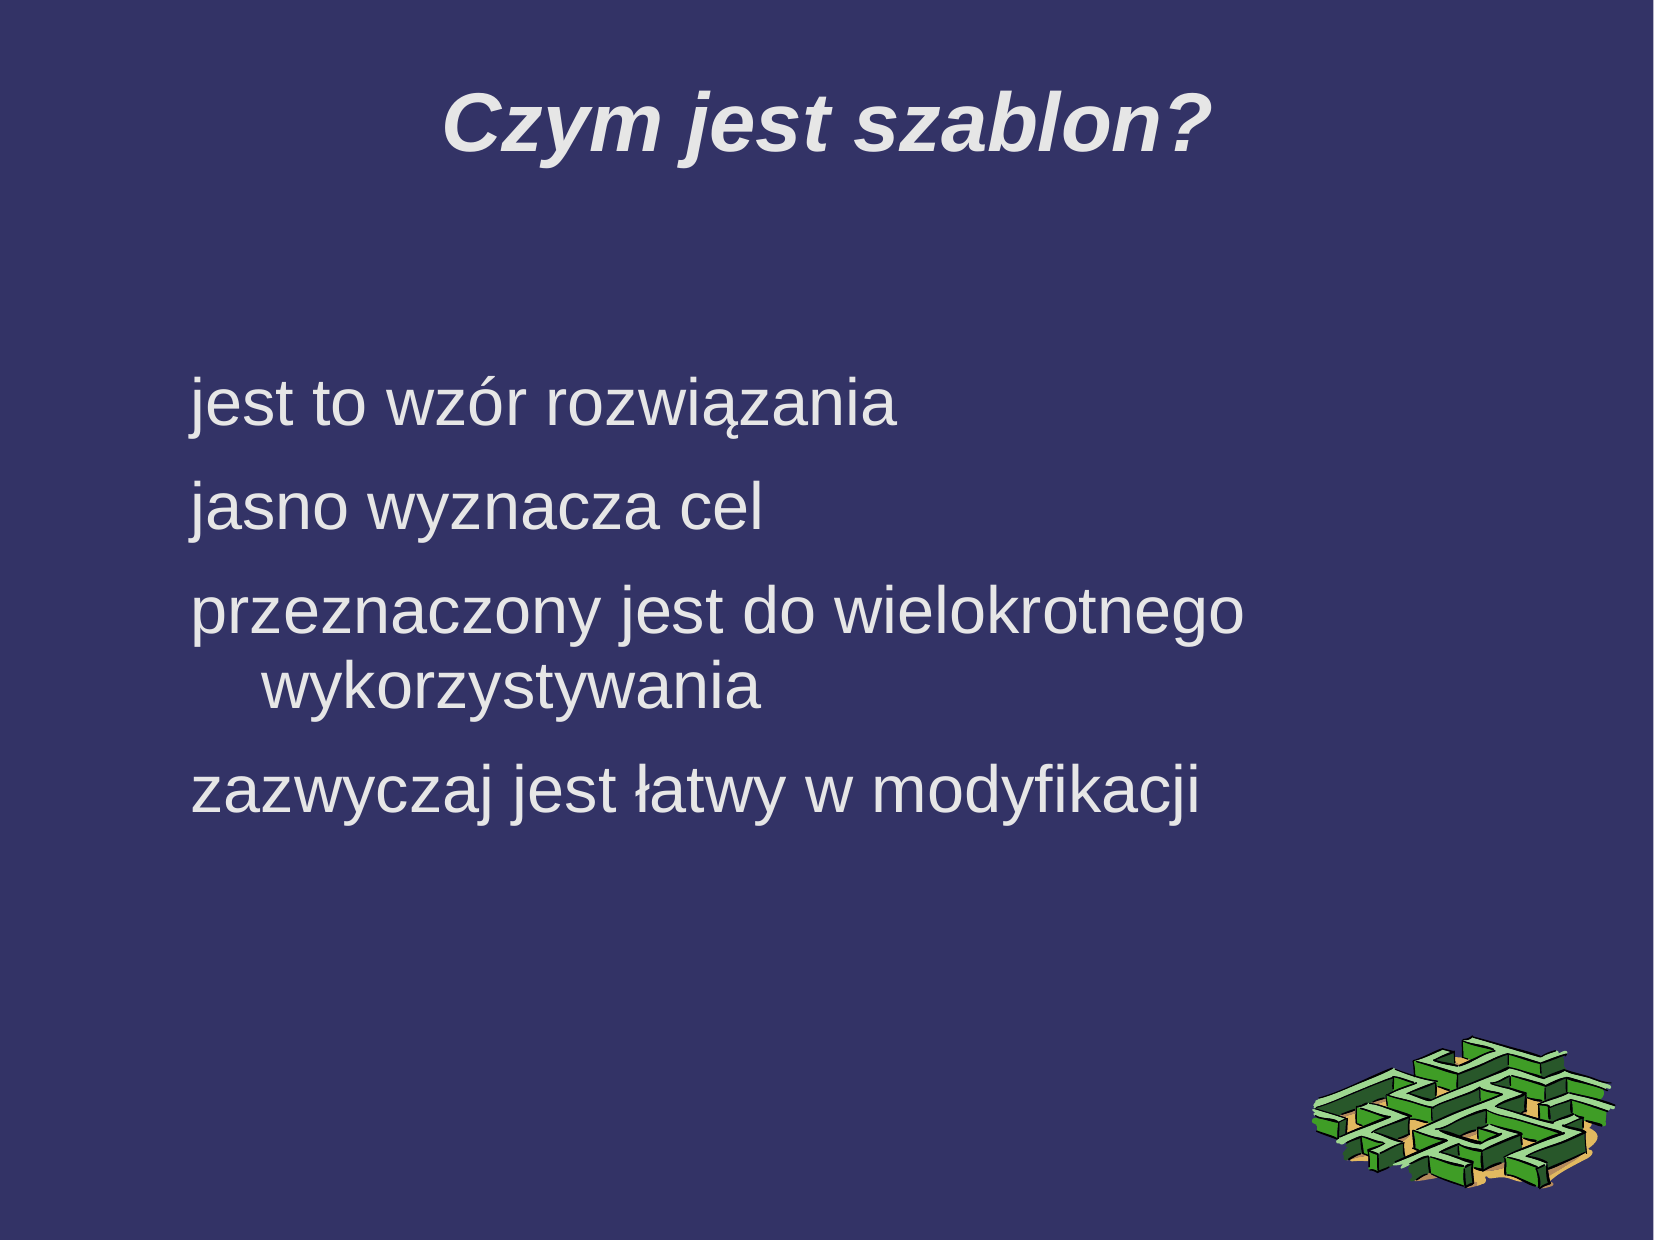

# Czym jest szablon?
jest to wzór rozwiązania
jasno wyznacza cel
przeznaczony jest do wielokrotnego wykorzystywania
zazwyczaj jest łatwy w modyfikacji